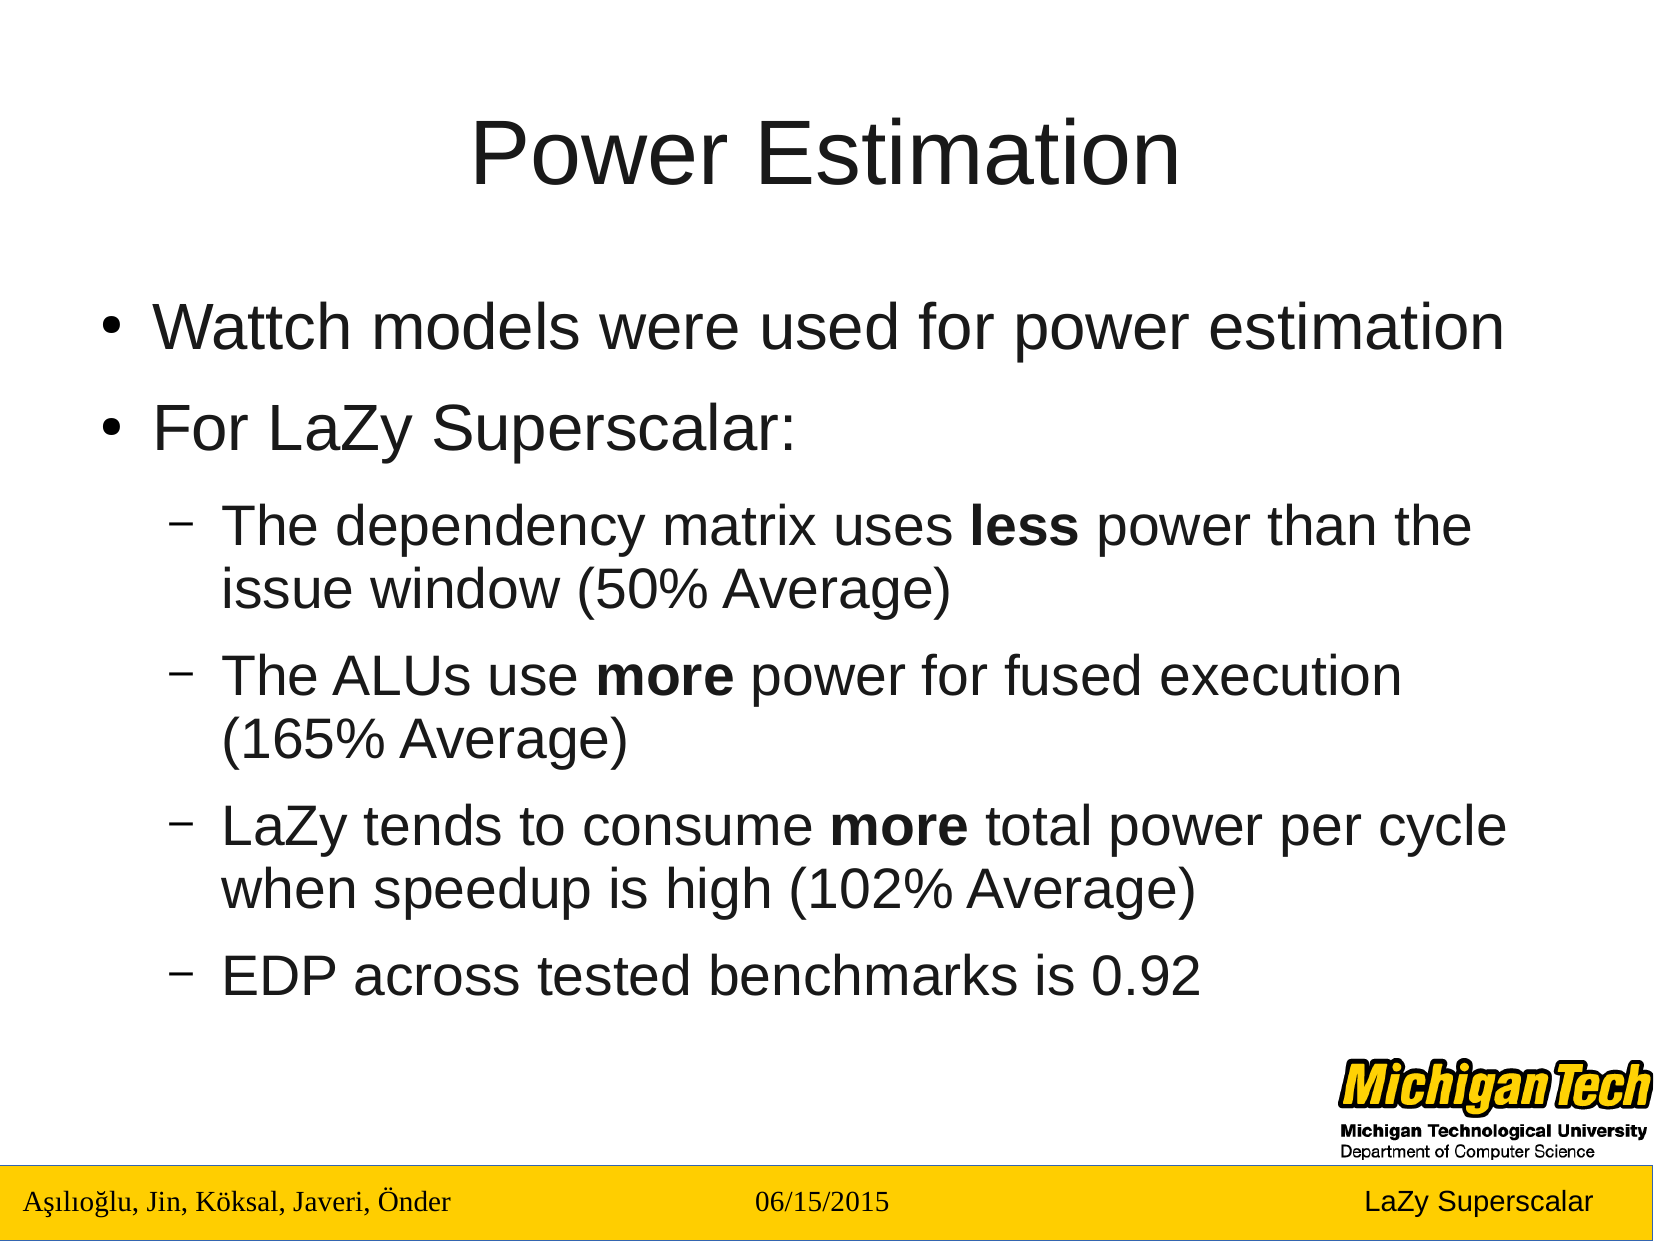

# Power Estimation
Wattch models were used for power estimation
For LaZy Superscalar:
The dependency matrix uses less power than the issue window (50% Average)
The ALUs use more power for fused execution (165% Average)
LaZy tends to consume more total power per cycle when speedup is high (102% Average)
EDP across tested benchmarks is 0.92
Aşılıoğlu, Jin, Köksal, Javeri, Önder
06/15/2015